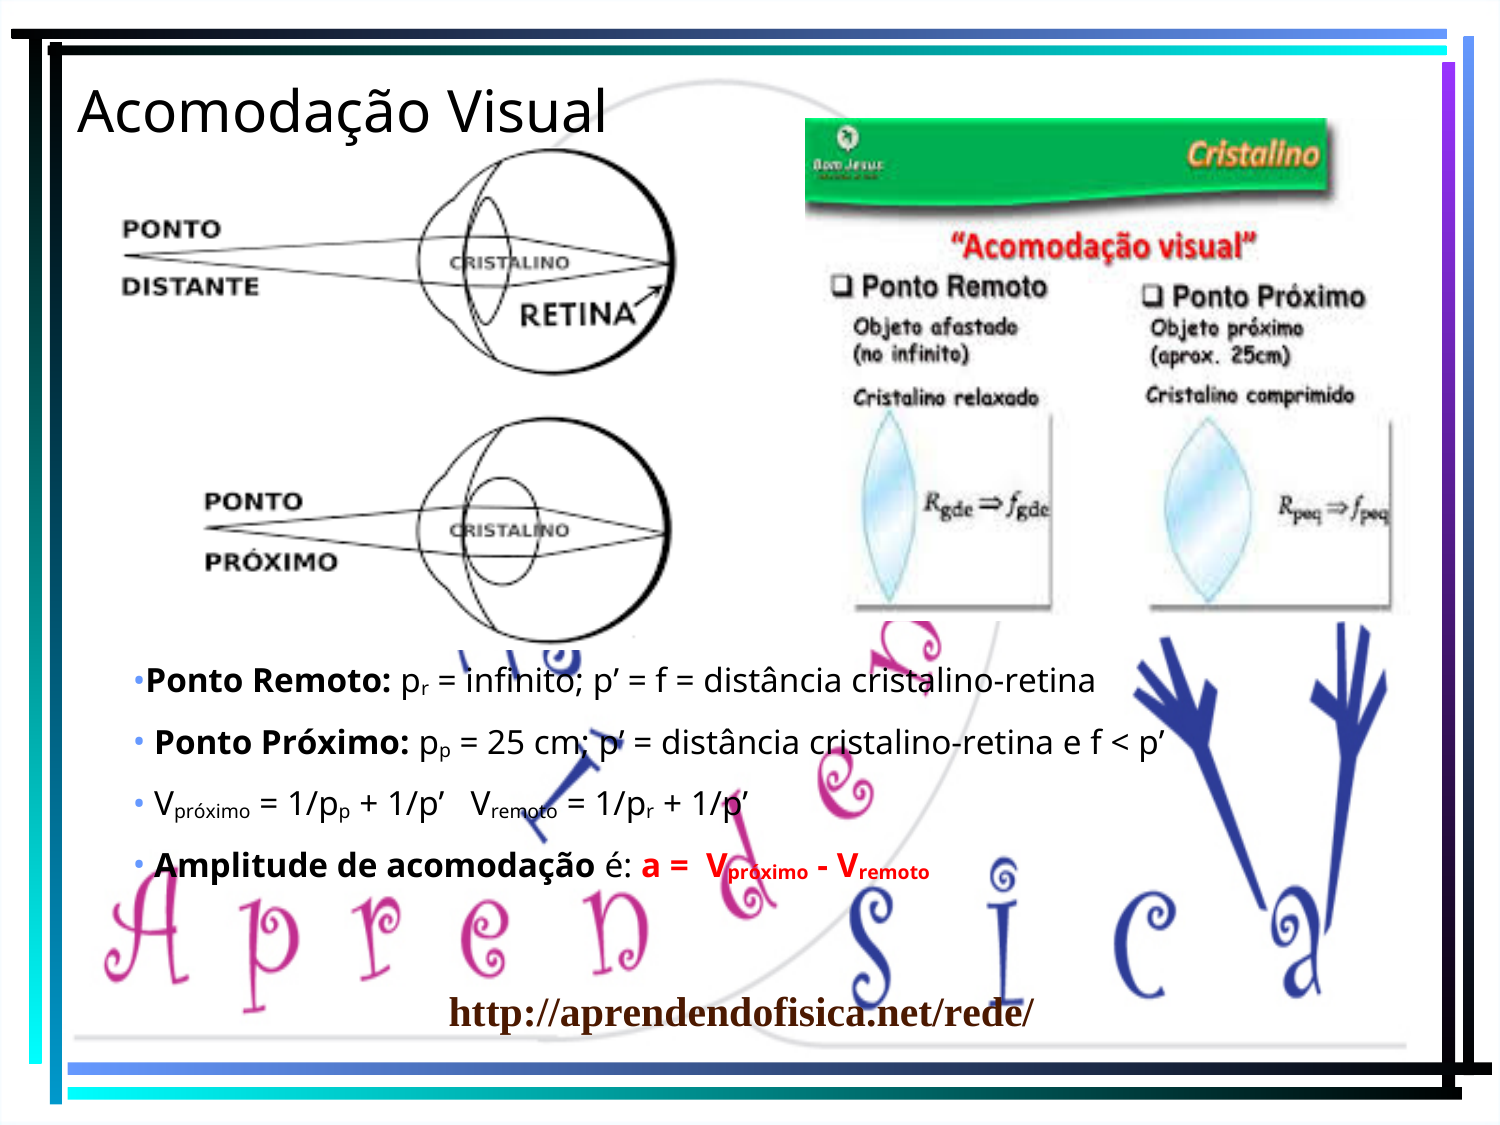

# Acomodação Visual
Ponto Remoto: pr = infinito; p’ = f = distância cristalino-retina
 Ponto Próximo: pp = 25 cm; p’ = distância cristalino-retina e f < p’
 Vpróximo = 1/pp + 1/p’ Vremoto = 1/pr + 1/p’
 Amplitude de acomodação é: a = Vpróximo - Vremoto
 http://aprendendofisica.net/rede/